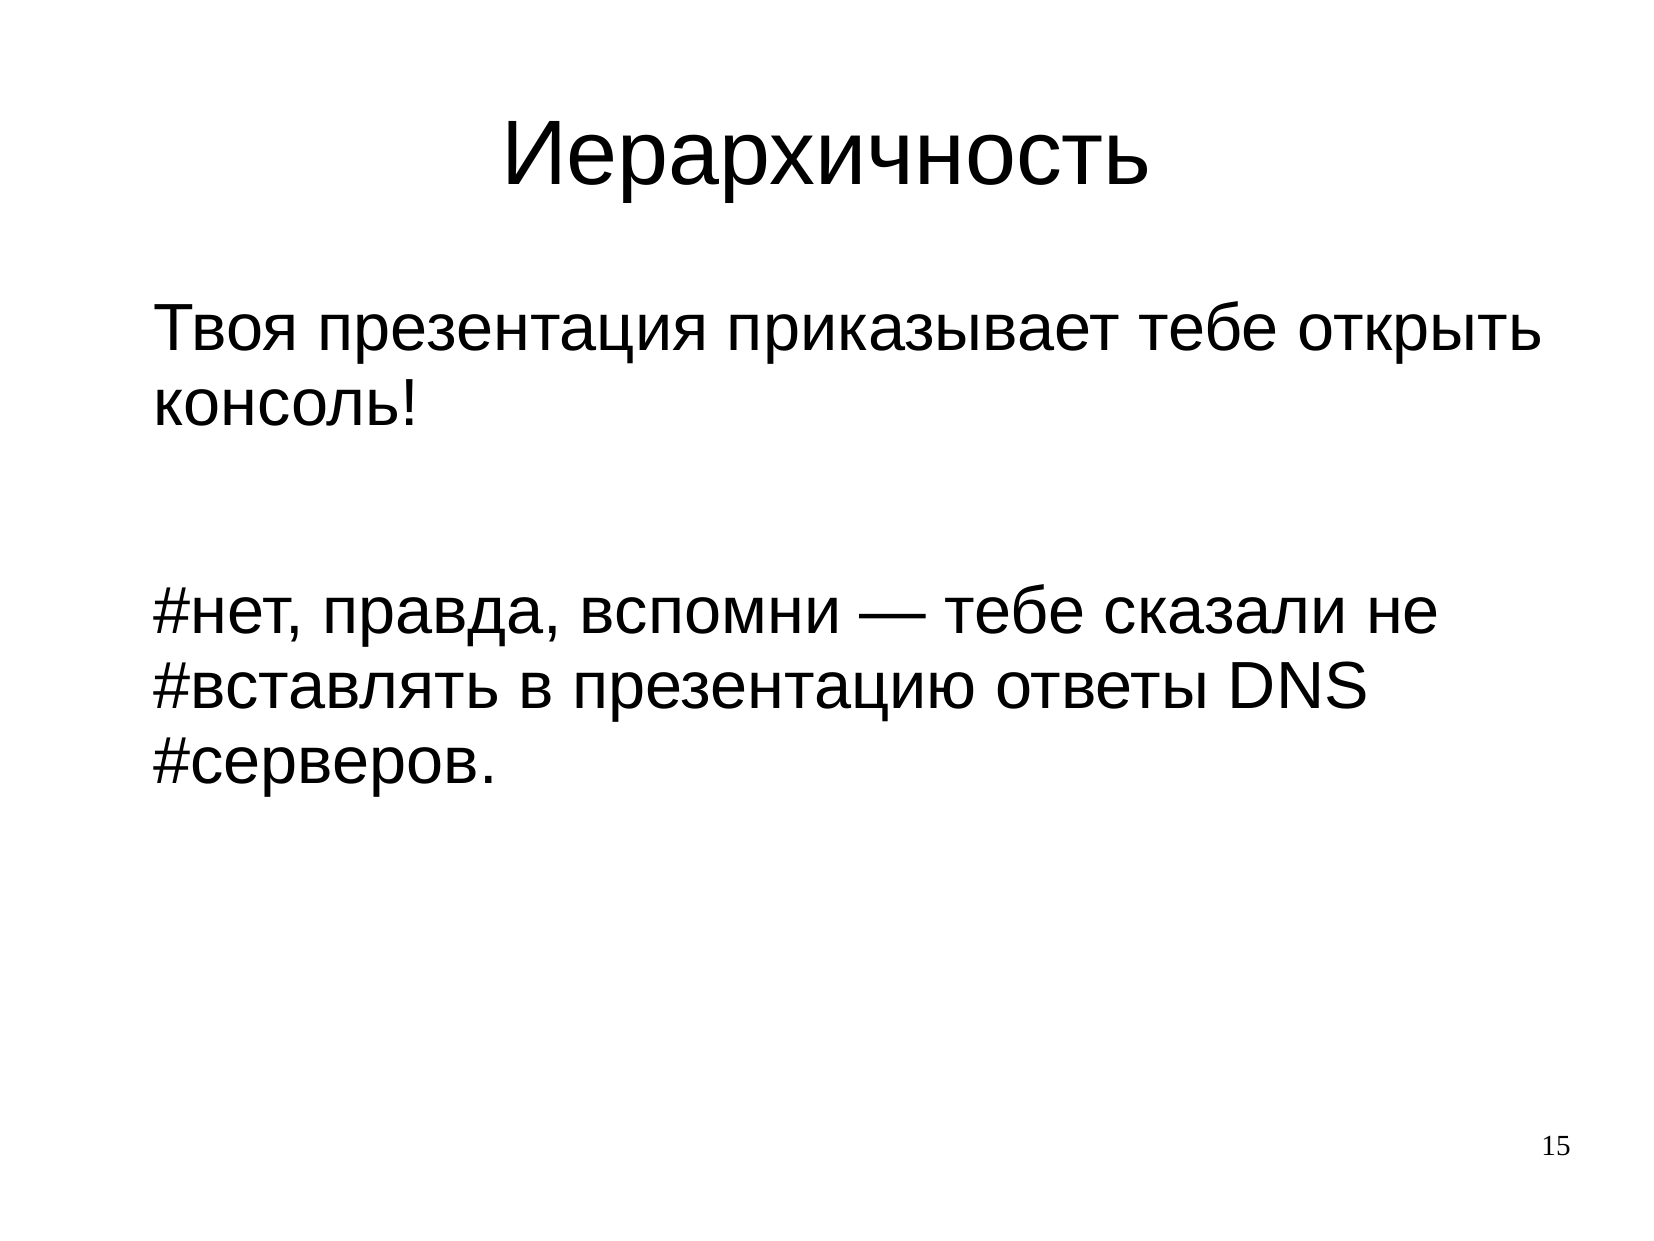

# Иерархичность
Твоя презентация приказывает тебе открыть консоль!
#нет, правда, вспомни — тебе сказали не #вставлять в презентацию ответы DNS #серверов.
15